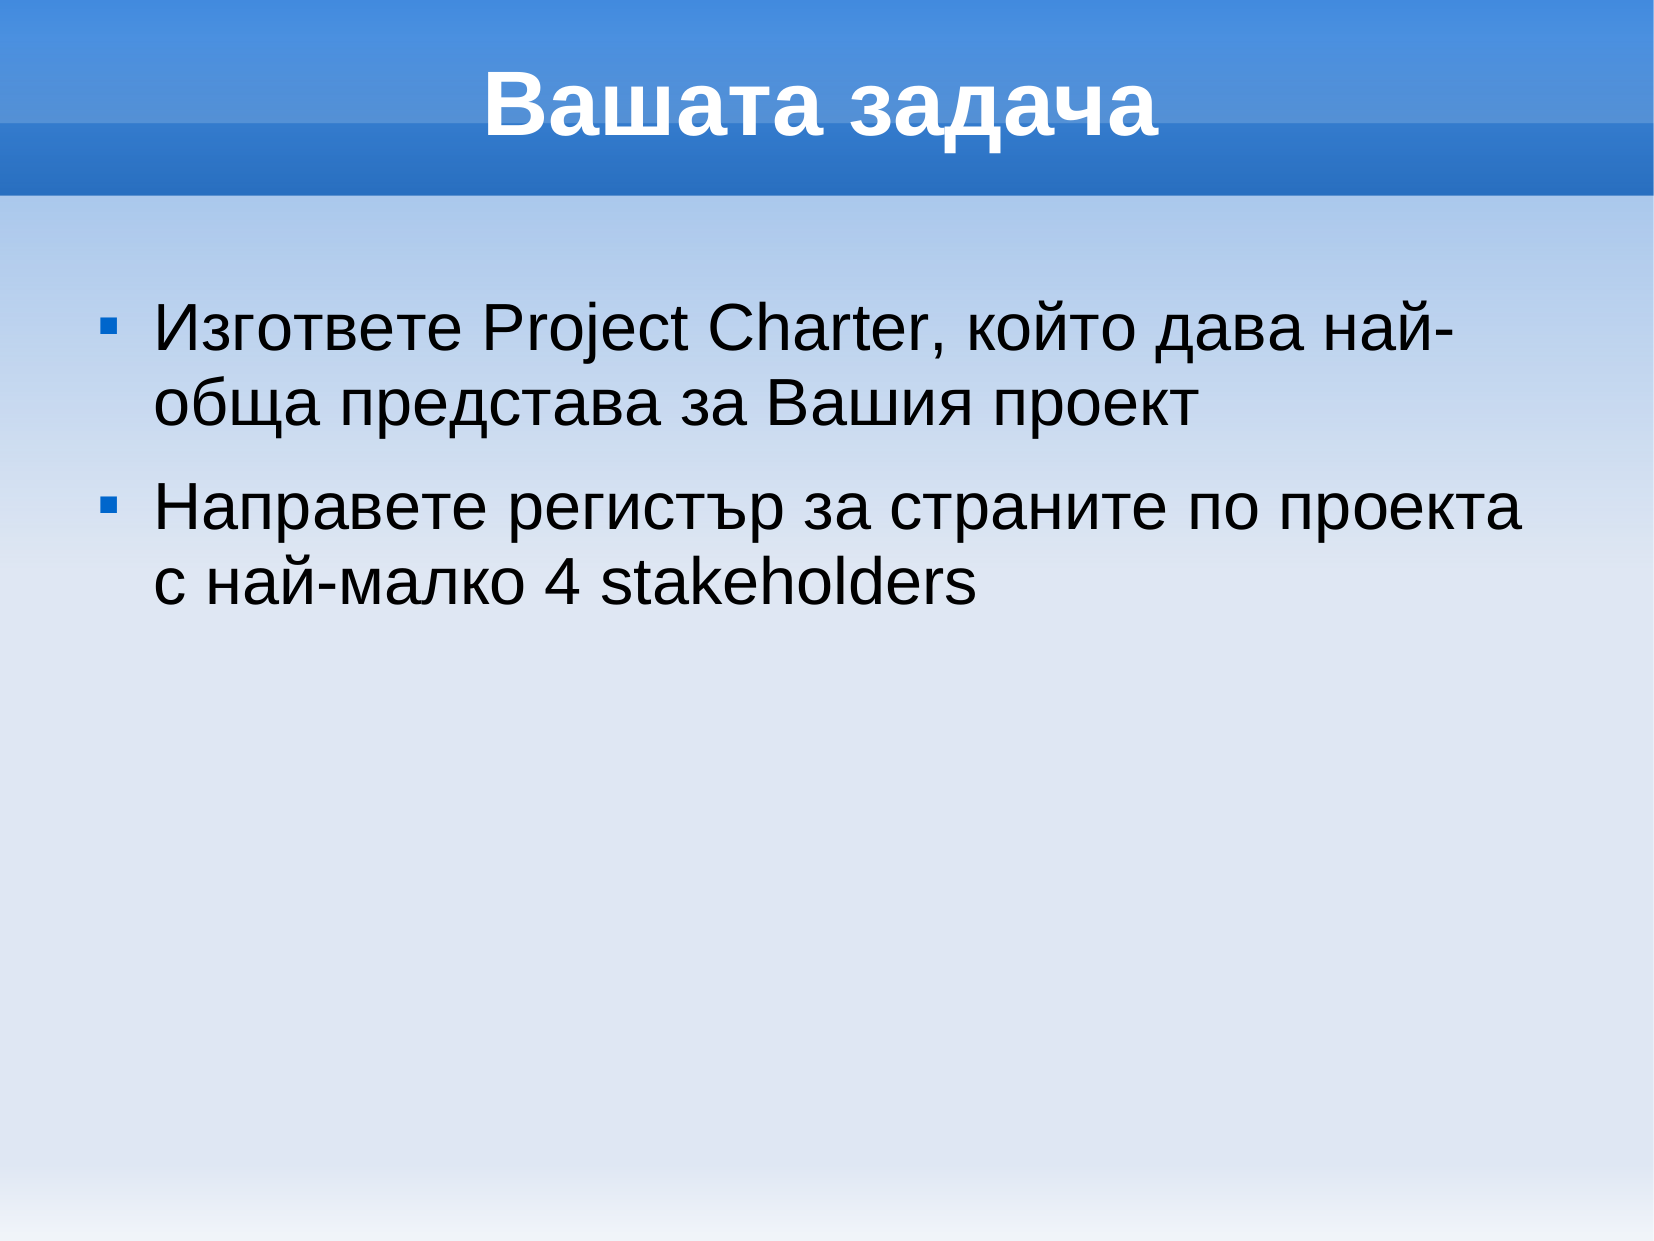

# Вашата задача
Изгответе Project Charter, който дава най-обща представа за Вашия проект
Направете регистър за страните по проекта с най-малко 4 stakeholders